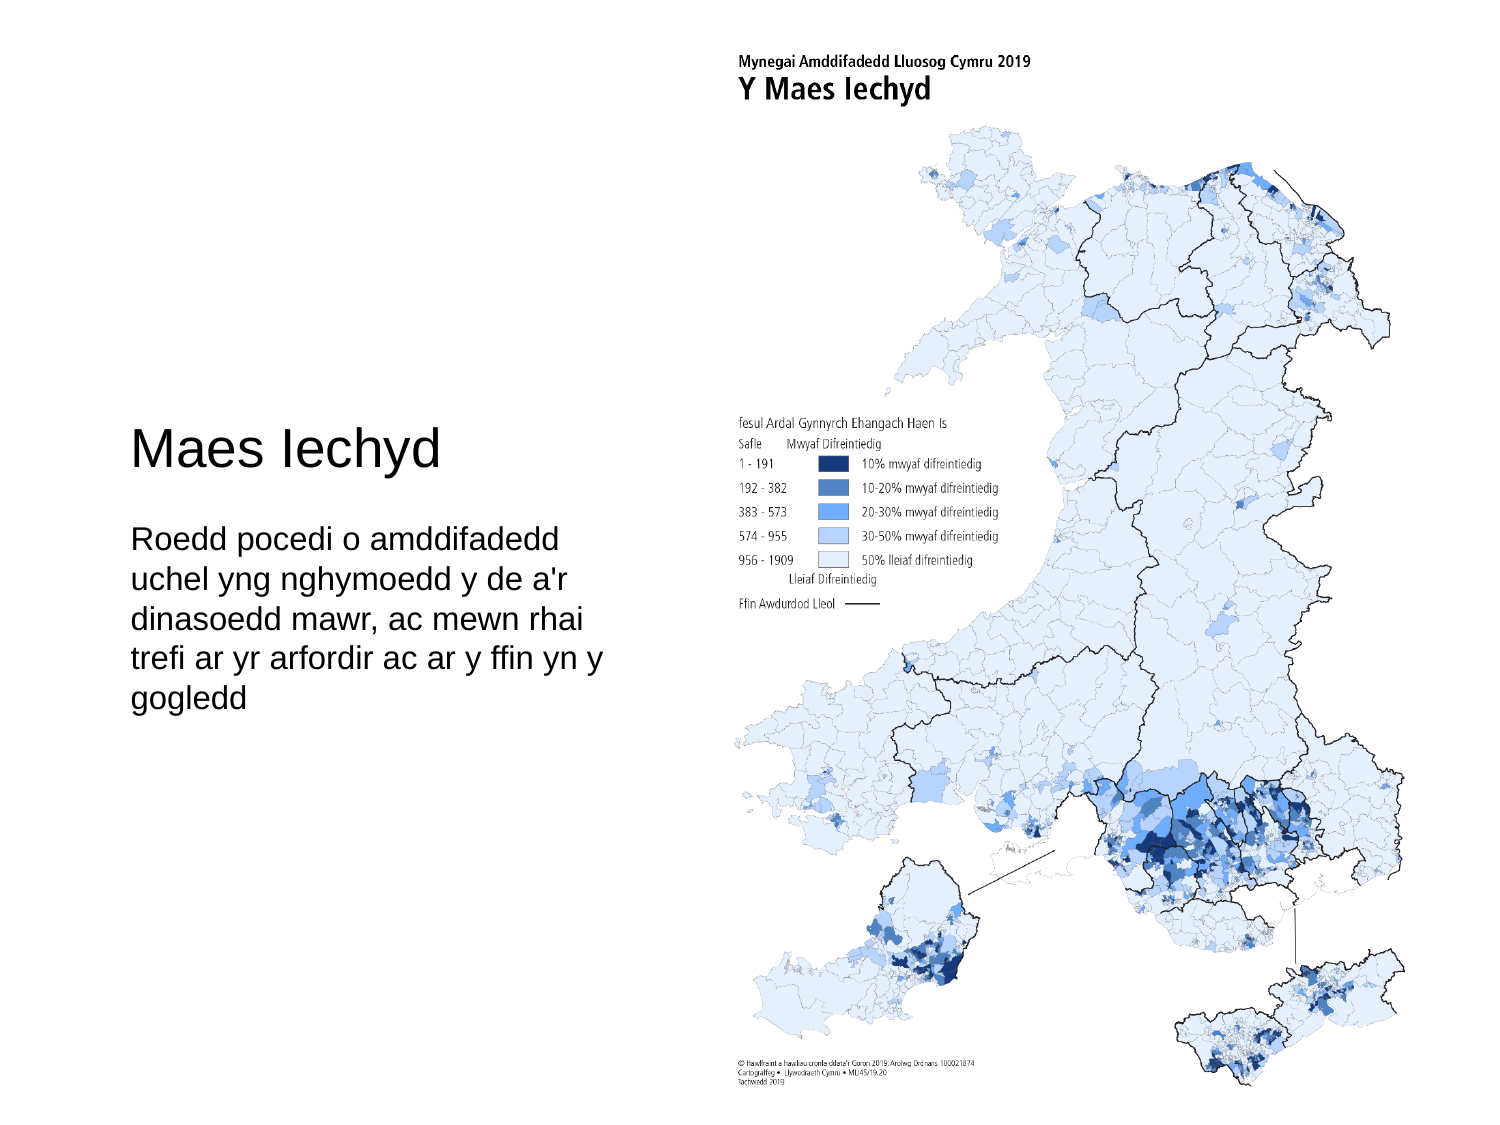

# Maes Iechyd Roedd pocedi o amddifadedd uchel yng nghymoedd y de a'r dinasoedd mawr, ac mewn rhai trefi ar yr arfordir ac ar y ffin yn y gogledd